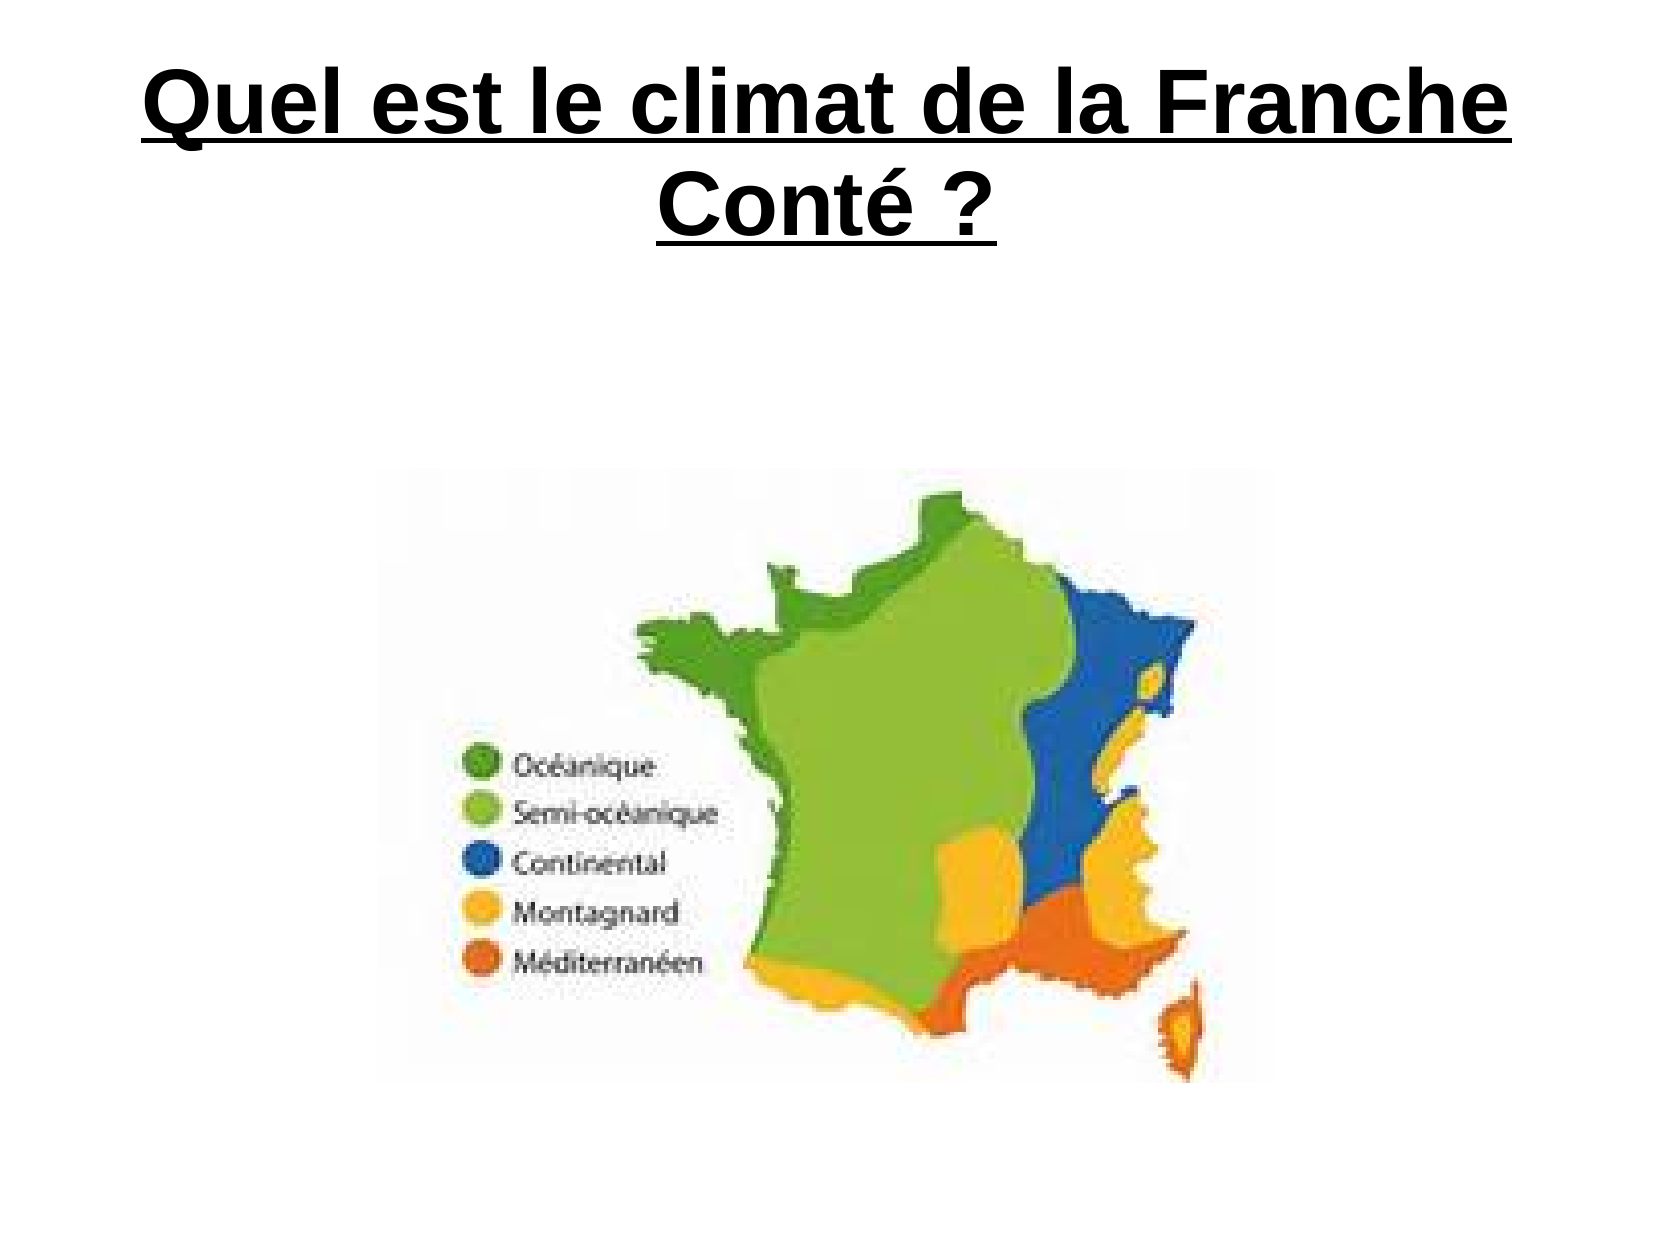

# Quel est le climat de la Franche Conté ?